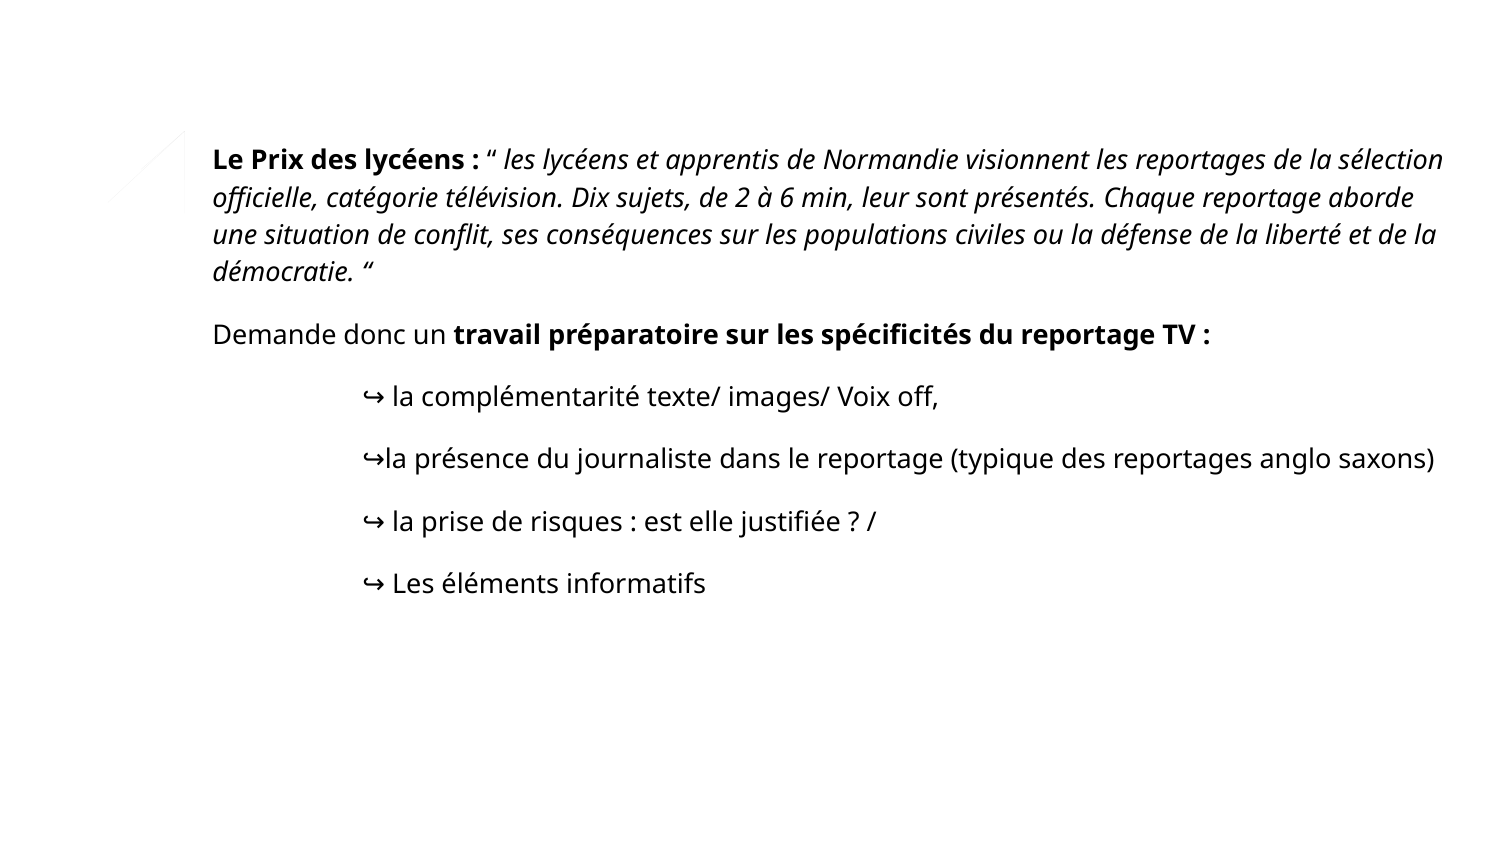

# Le Prix des lycéens : “ les lycéens et apprentis de Normandie visionnent les reportages de la sélection officielle, catégorie télévision. Dix sujets, de 2 à 6 min, leur sont présentés. Chaque reportage aborde une situation de conflit, ses conséquences sur les populations civiles ou la défense de la liberté et de la démocratie. “
Demande donc un travail préparatoire sur les spécificités du reportage TV :
↪ la complémentarité texte/ images/ Voix off,
↪la présence du journaliste dans le reportage (typique des reportages anglo saxons)
↪ la prise de risques : est elle justifiée ? /
↪ Les éléments informatifs